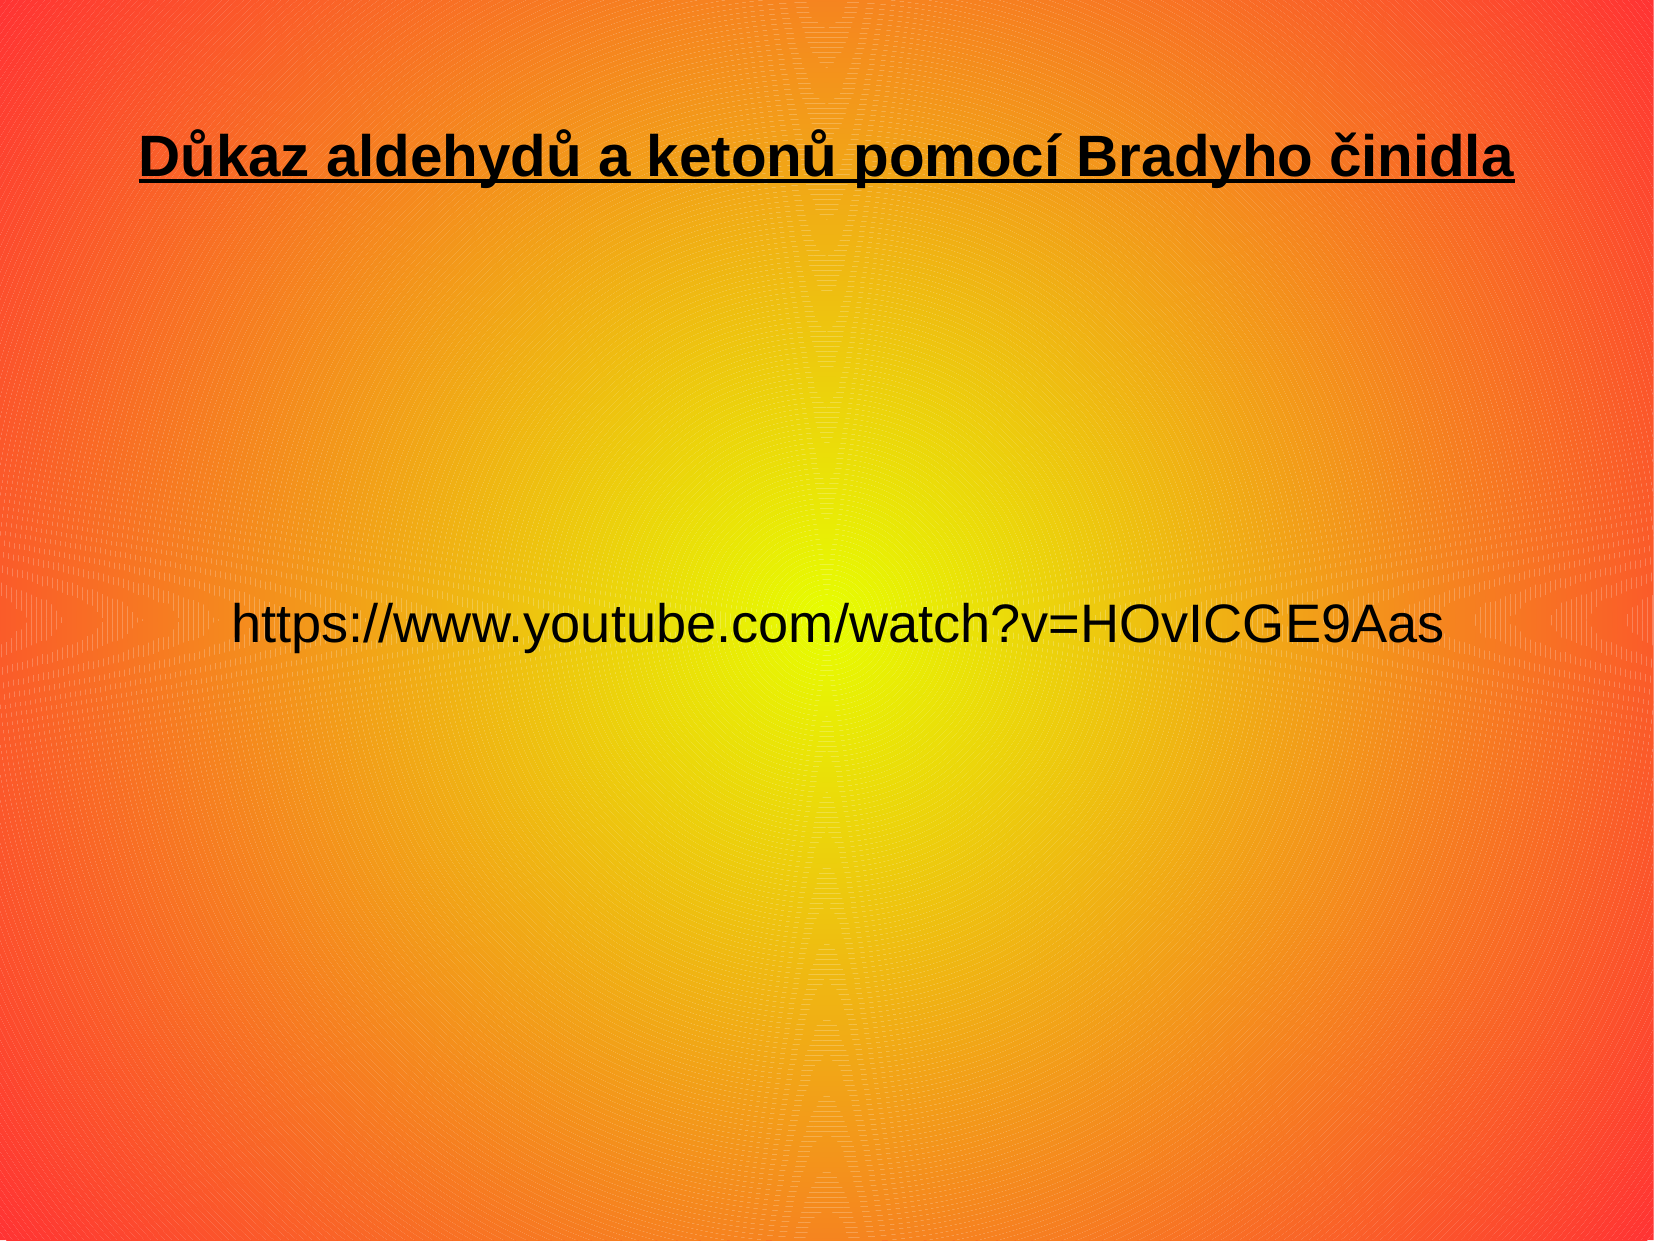

# Důkaz aldehydů a ketonů pomocí Bradyho činidla
 https://www.youtube.com/watch?v=HOvICGE9Aas